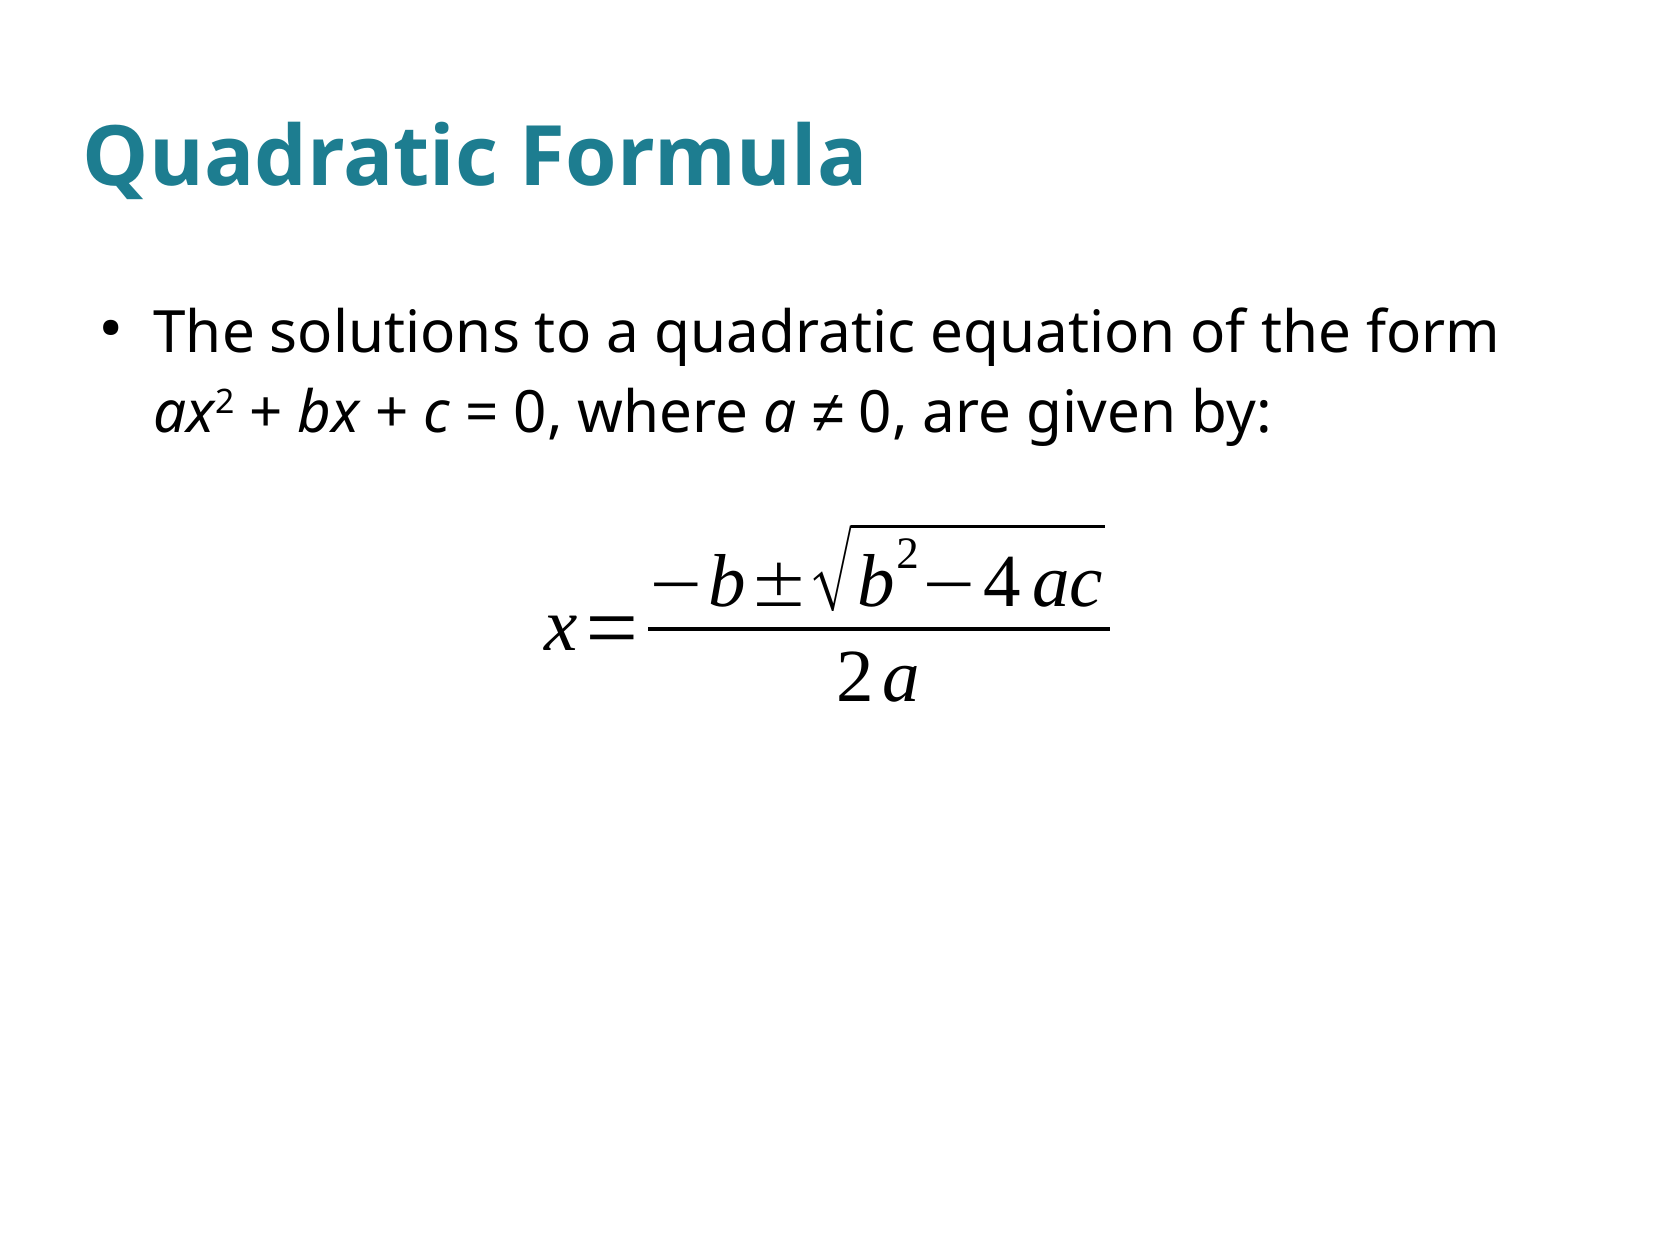

# Quadratic Formula
The solutions to a quadratic equation of the form ax2 + bx + c = 0, where a ≠ 0, are given by: